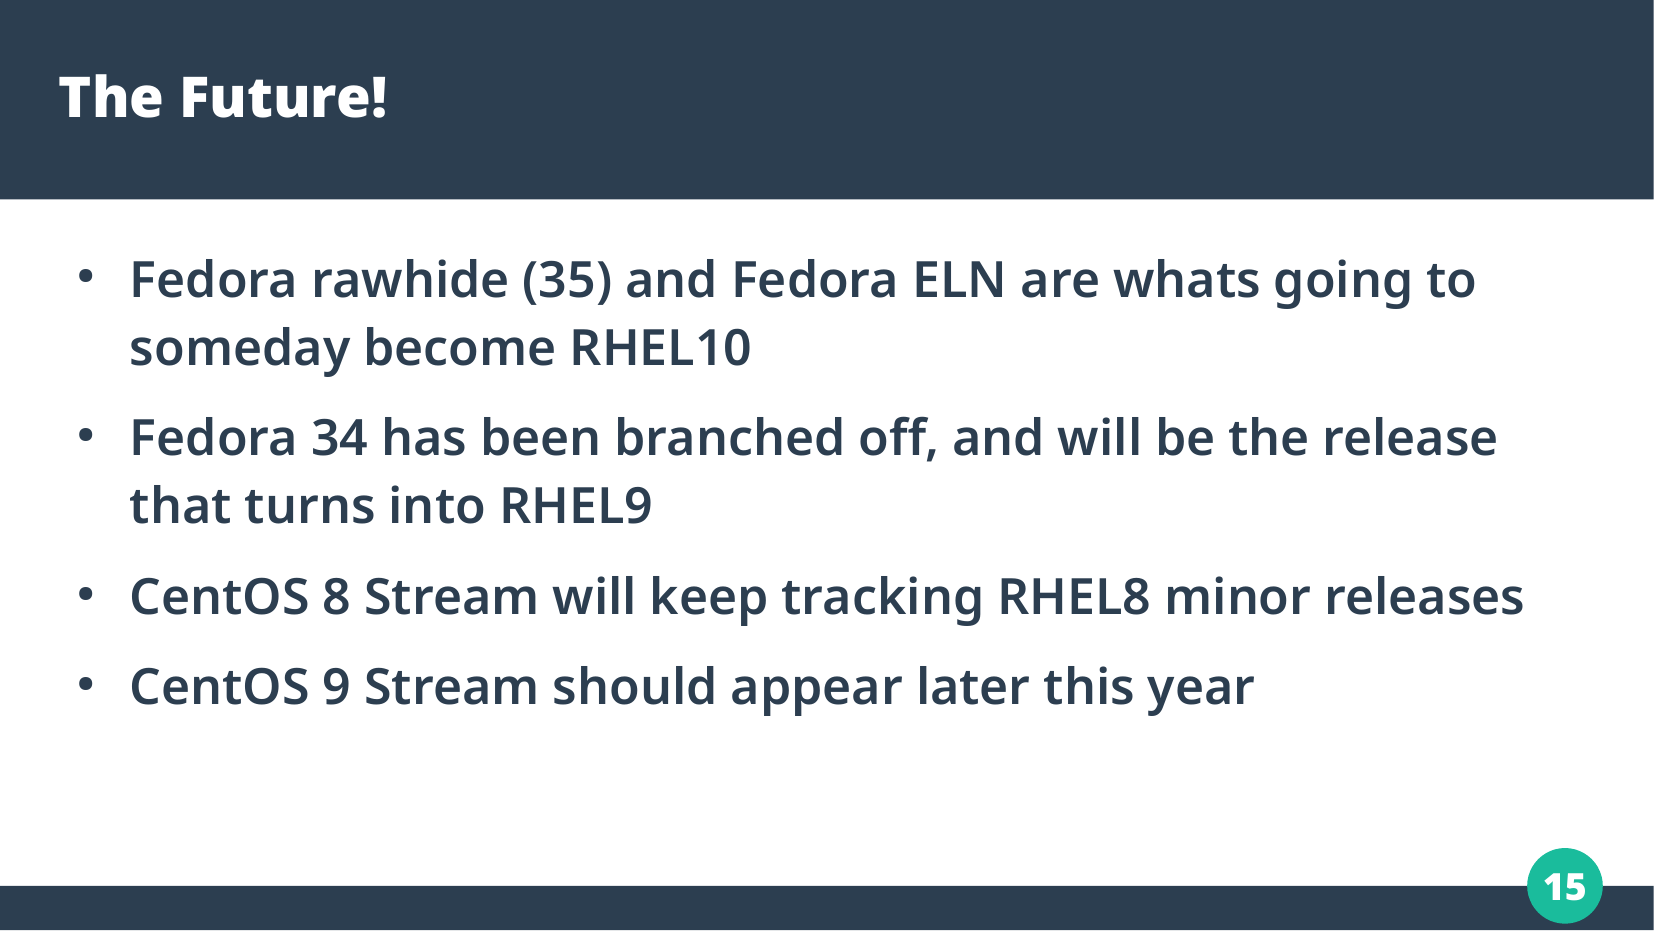

# The Future!
Fedora rawhide (35) and Fedora ELN are whats going to someday become RHEL10
Fedora 34 has been branched off, and will be the release that turns into RHEL9
CentOS 8 Stream will keep tracking RHEL8 minor releases
CentOS 9 Stream should appear later this year